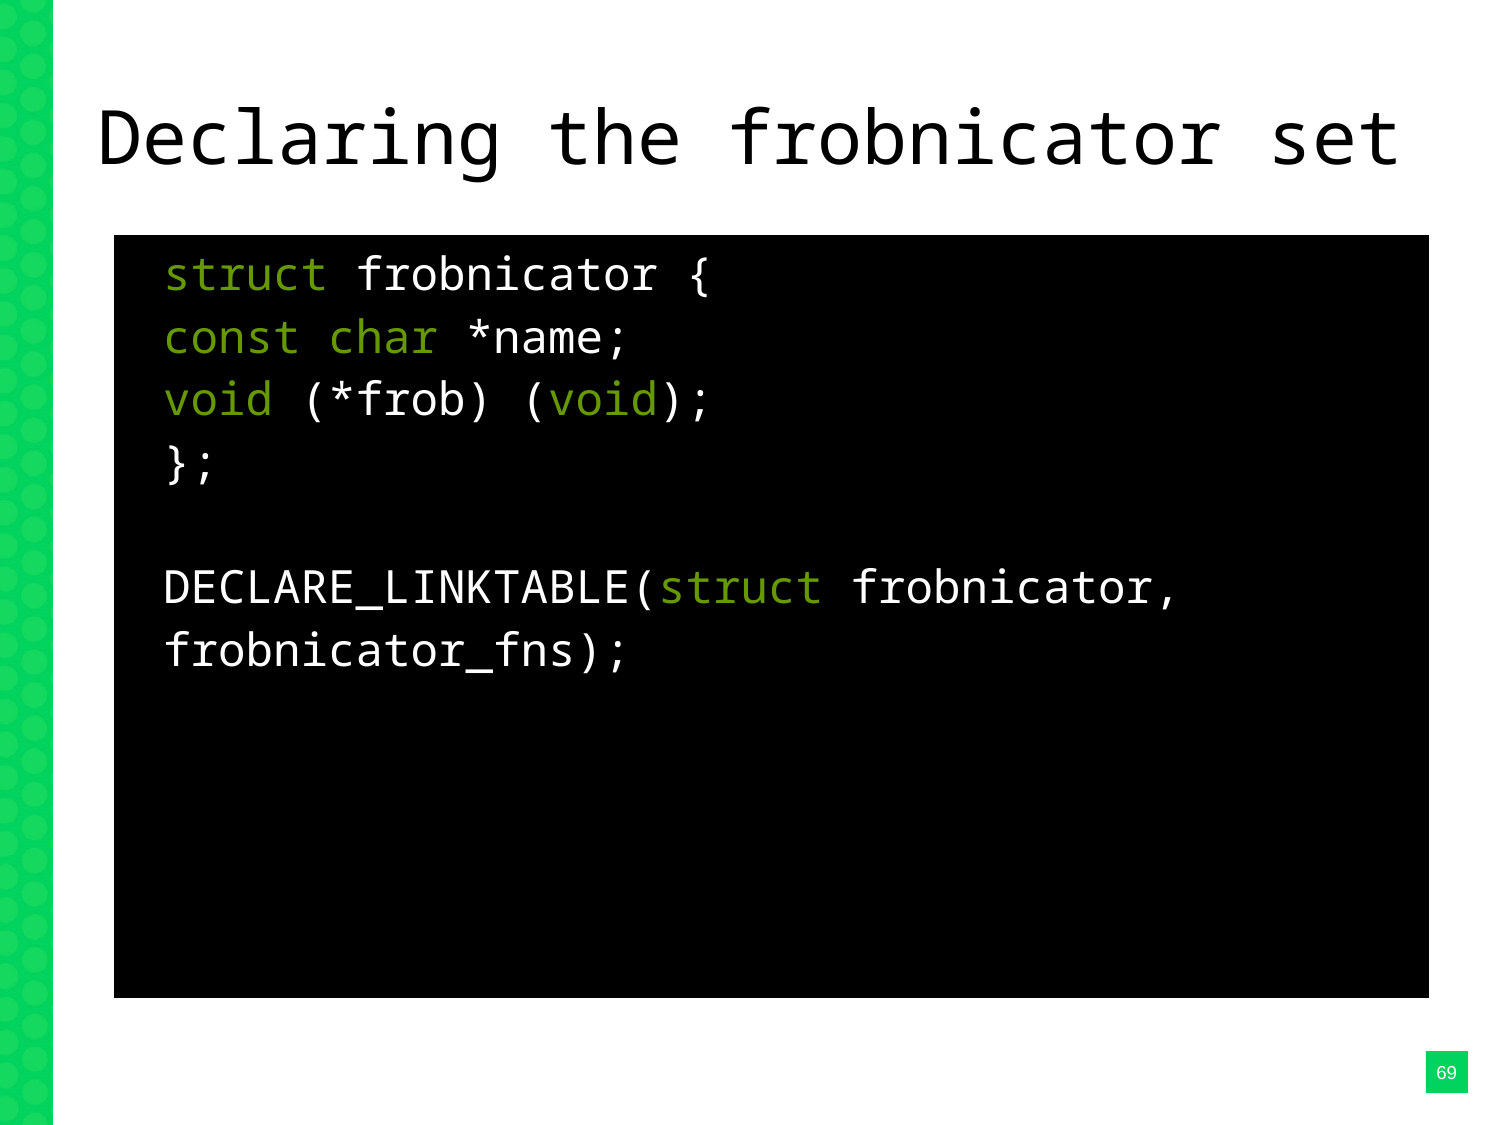

# Declaring the frobnicator set
| struct frobnicator { const char \*name; void (\*frob) (void); }; DECLARE\_LINKTABLE(struct frobnicator, frobnicator\_fns); |
| --- |